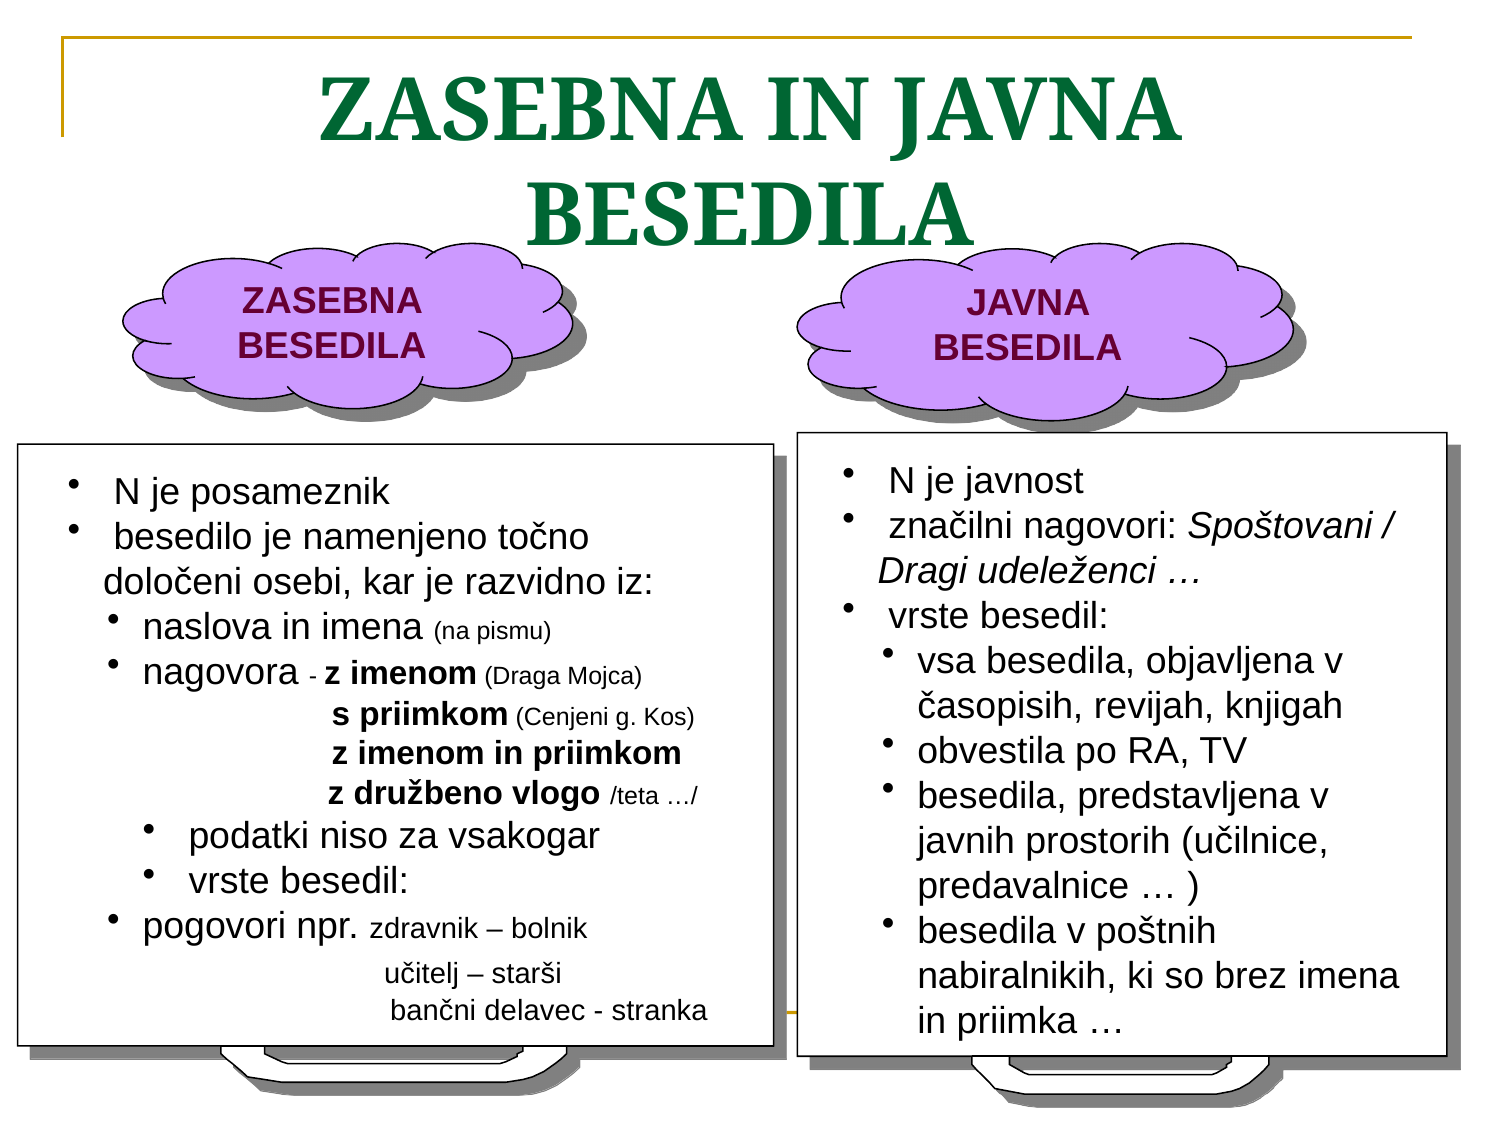

# ZASEBNA IN JAVNA BESEDILA
ZASEBNA BESEDILA
JAVNA BESEDILA
 N je javnost
 značilni nagovori: Spoštovani / Dragi udeleženci …
 vrste besedil:
vsa besedila, objavljena v časopisih, revijah, knjigah
obvestila po RA, TV
besedila, predstavljena v javnih prostorih (učilnice, predavalnice … )
besedila v poštnih nabiralnikih, ki so brez imena in priimka …
 N je posameznik
 besedilo je namenjeno točno določeni osebi, kar je razvidno iz:
naslova in imena (na pismu)
nagovora - z imenom (Draga Mojca)
 s priimkom (Cenjeni g. Kos)
 z imenom in priimkom
 z družbeno vlogo /teta …/
 podatki niso za vsakogar
 vrste besedil:
pogovori npr. zdravnik – bolnik
 učitelj – starši
 bančni delavec - stranka